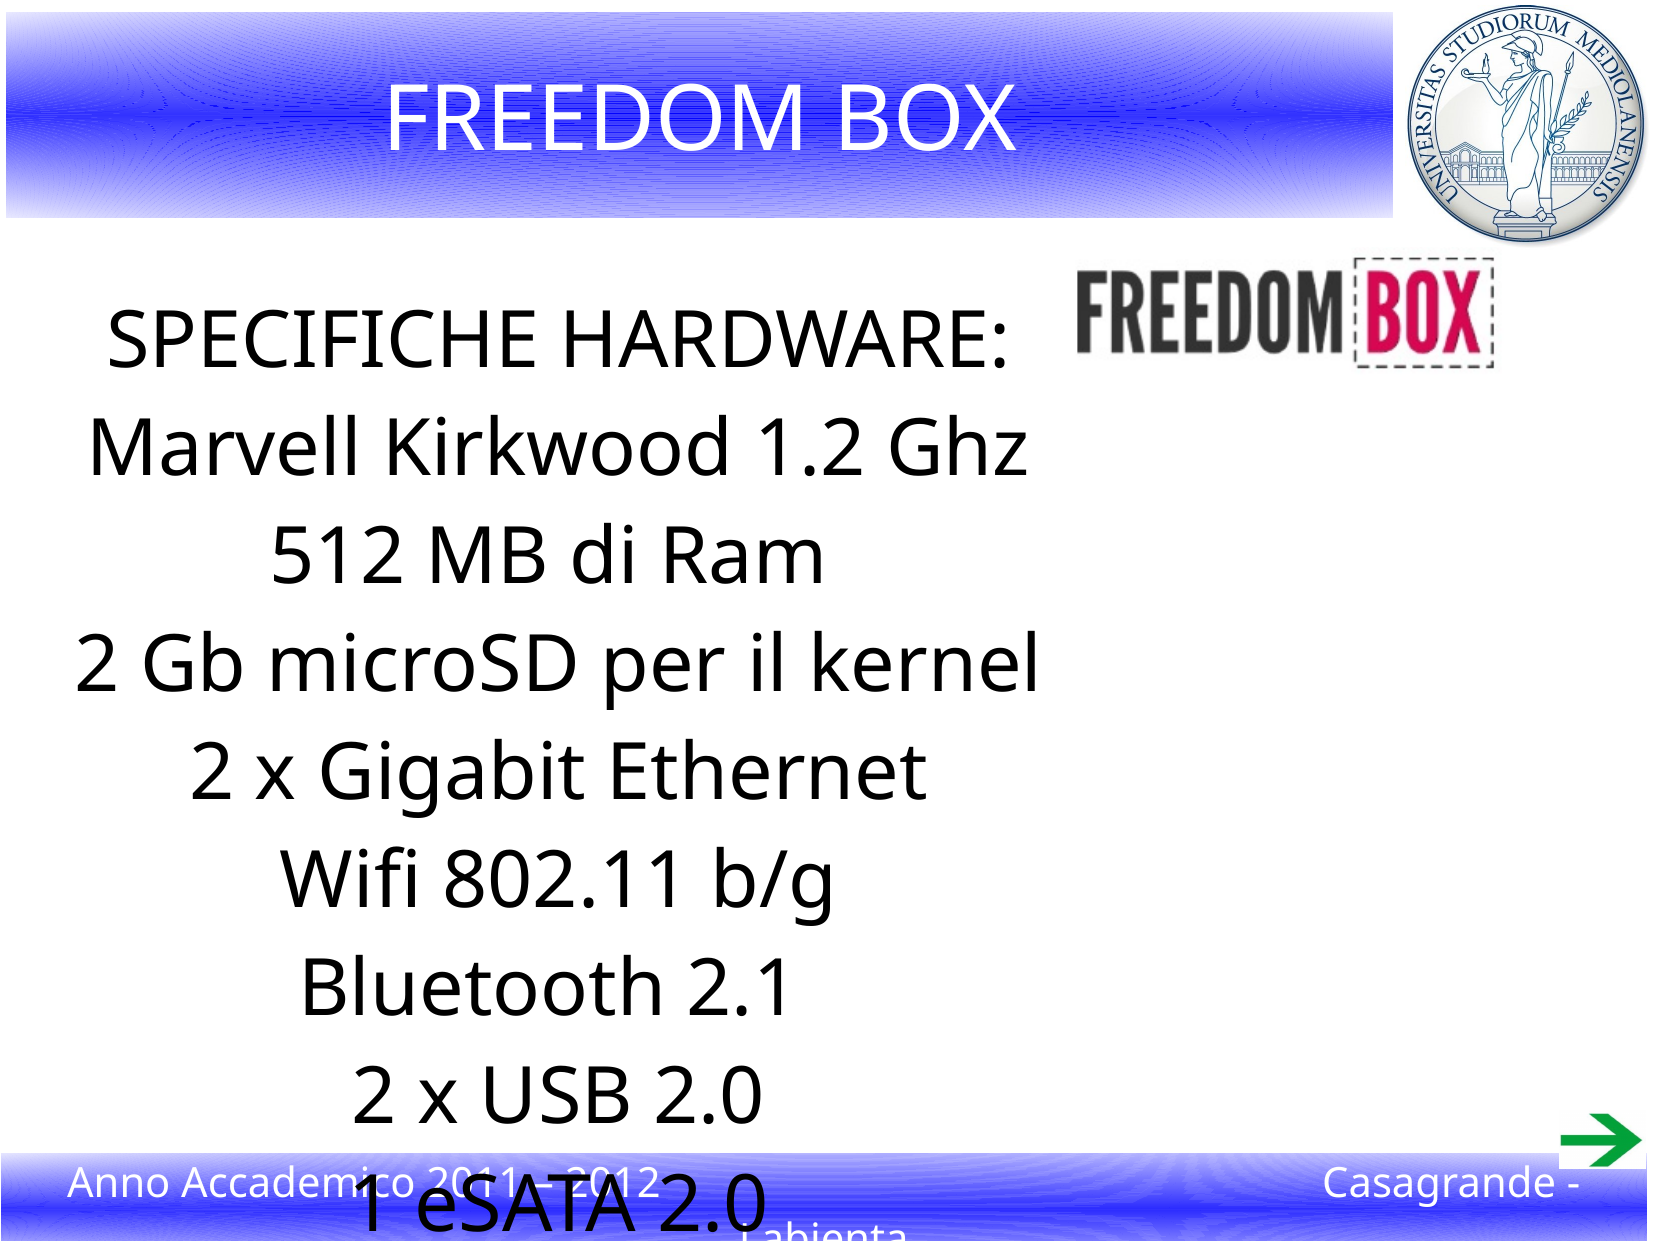

# FREEDOM BOX
SPECIFICHE HARDWARE:
Marvell Kirkwood 1.2 Ghz
512 MB di Ram
2 Gb microSD per il kernel
2 x Gigabit Ethernet
Wifi 802.11 b/g
Bluetooth 2.1
2 x USB 2.0
1 eSATA 2.0
Interfaccia Audio
Anno Accademico 2011 – 2012 									Casagrande - Labienta